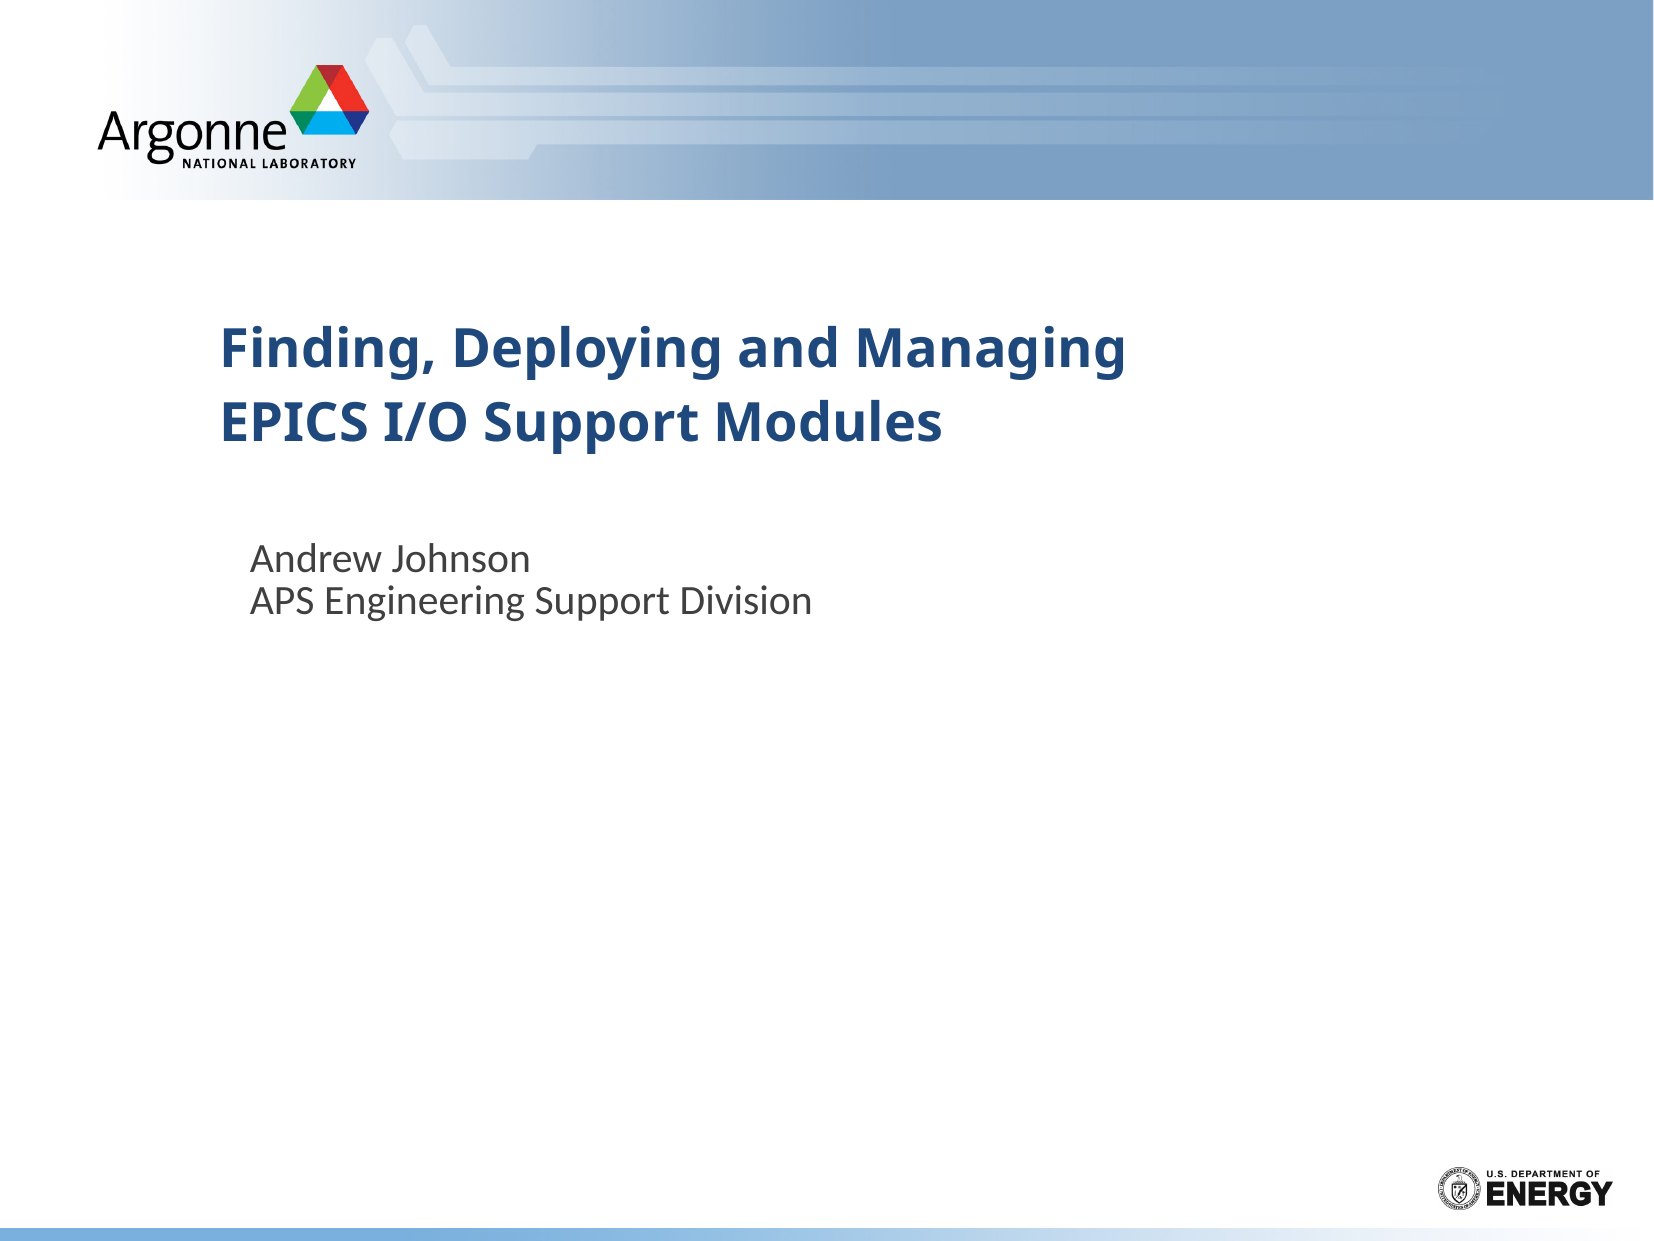

# Finding, Deploying and Managing EPICS I/O Support Modules
Andrew Johnson
APS Engineering Support Division